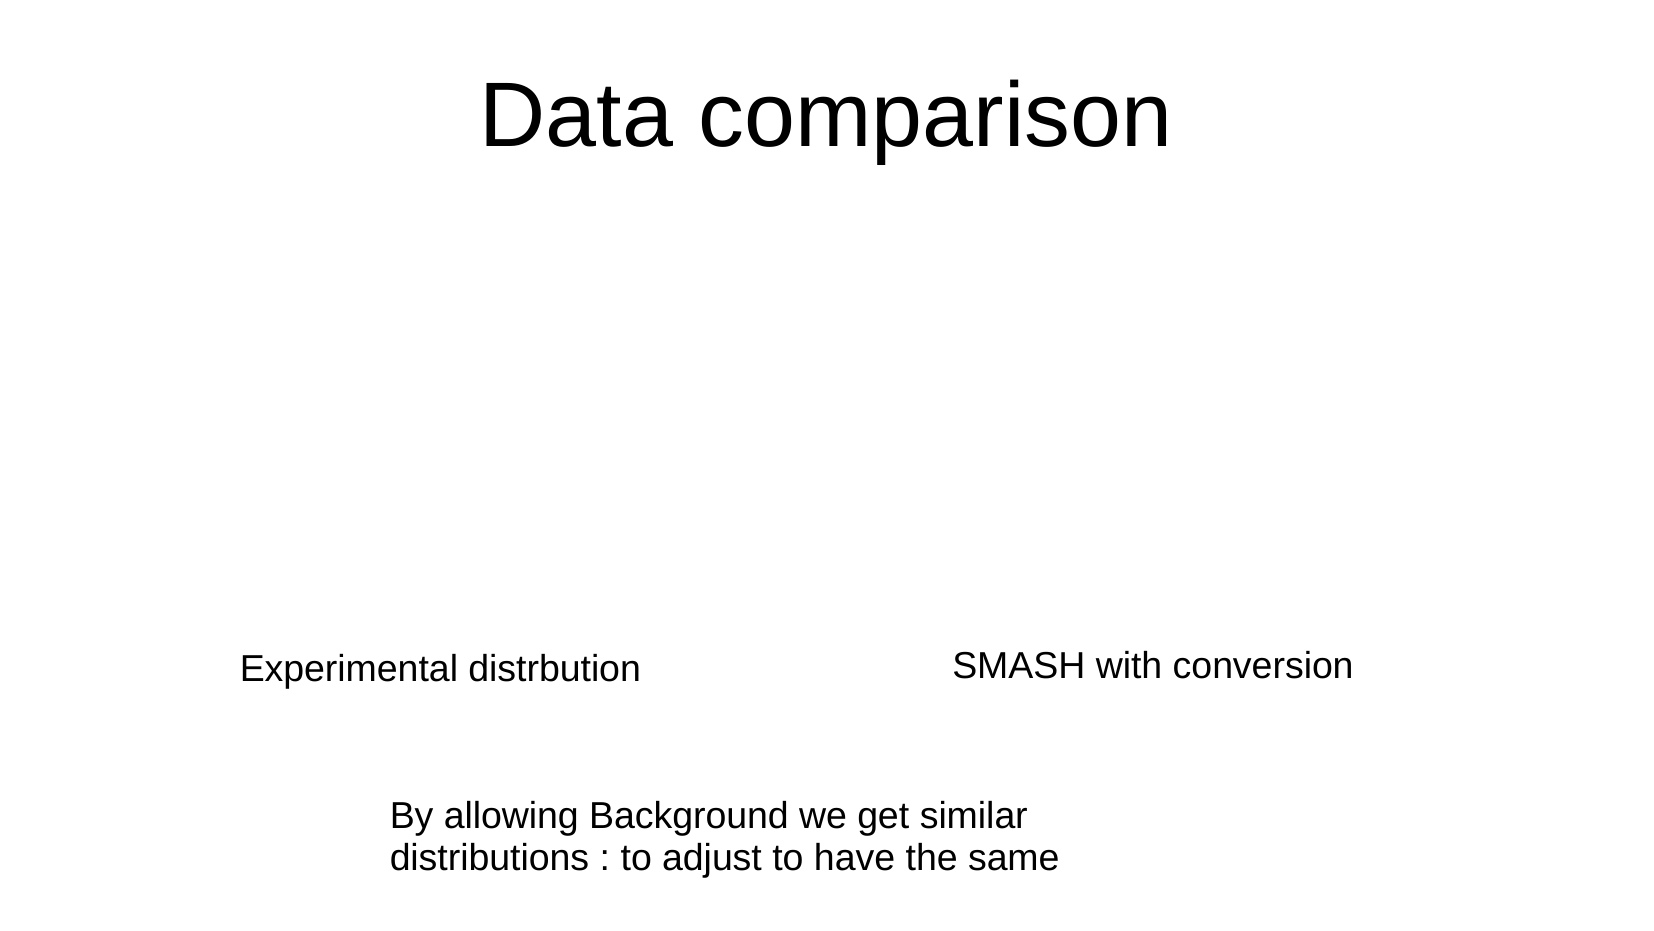

# Data comparison
SMASH with conversion
Experimental distrbution
By allowing Background we get similar distributions : to adjust to have the same